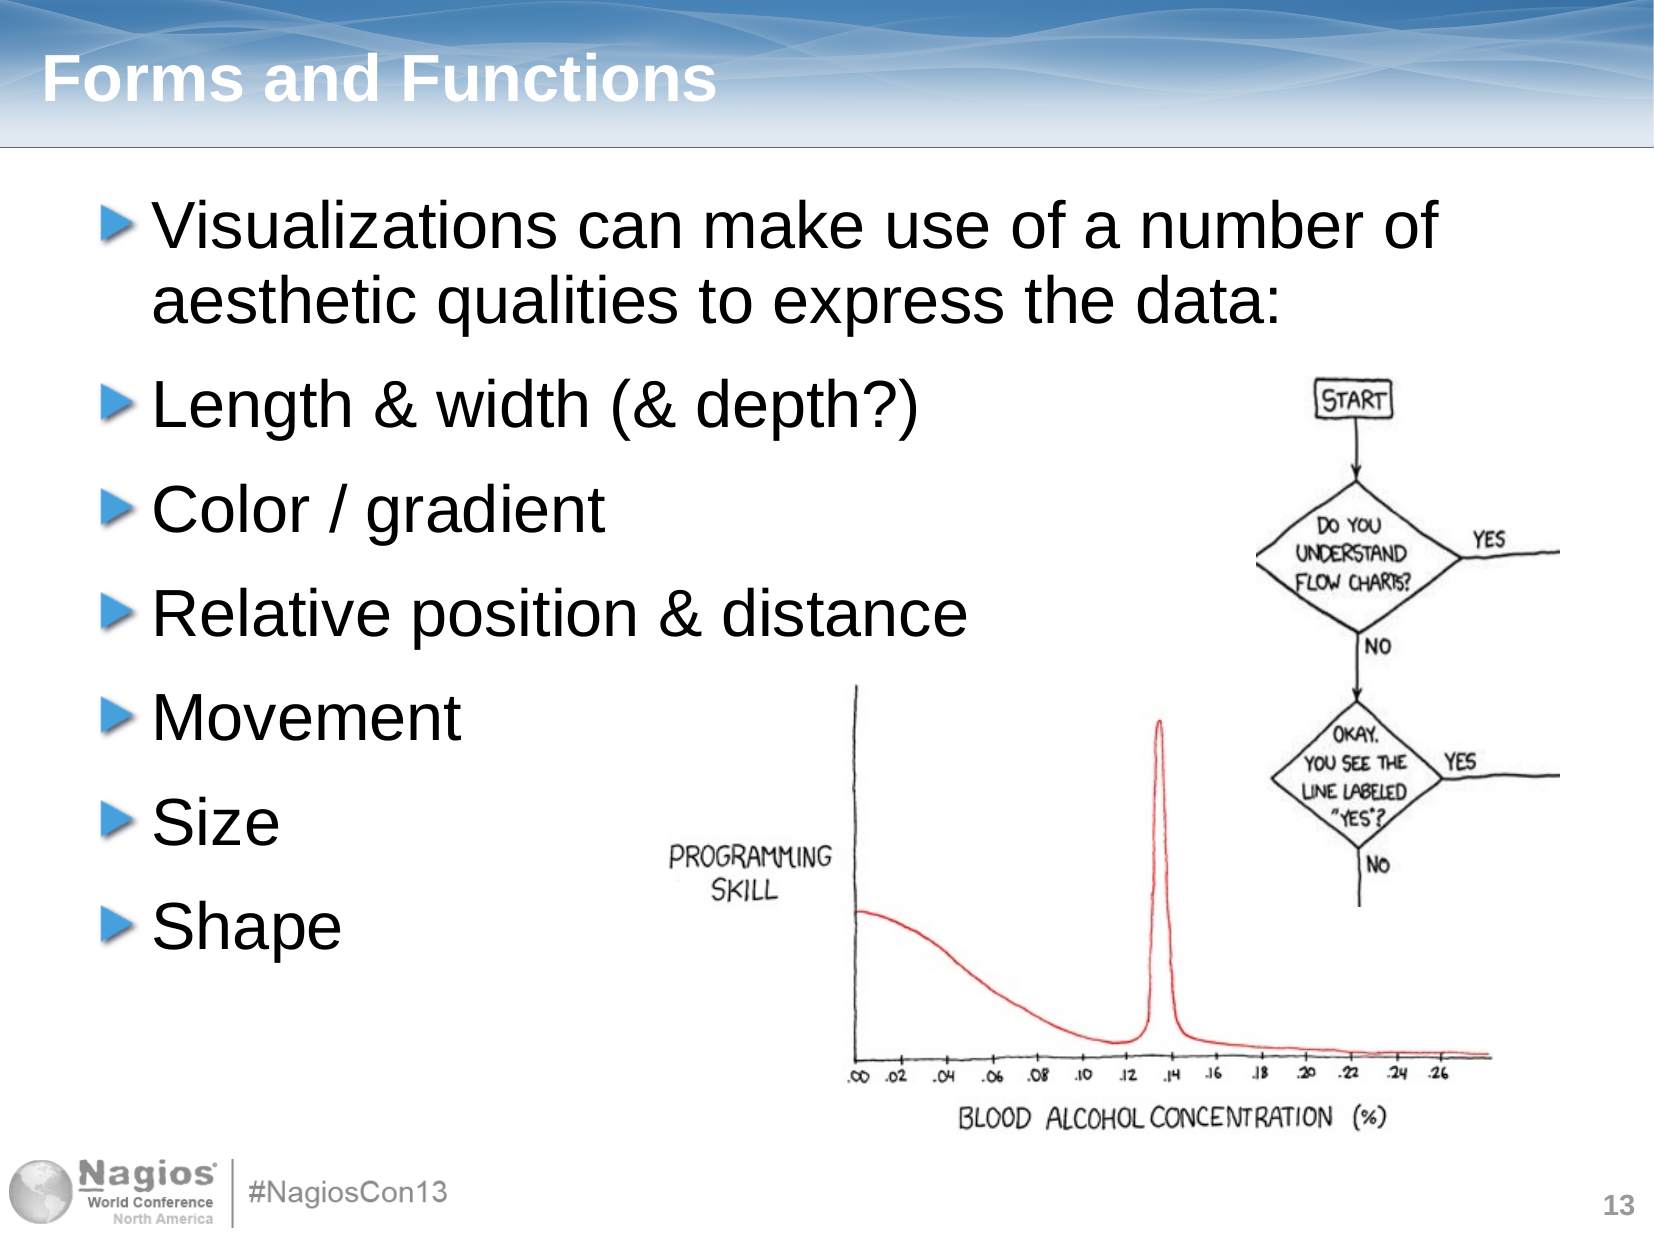

# Forms and Functions
Visualizations can make use of a number of aesthetic qualities to express the data:
Length & width (& depth?)
Color / gradient
Relative position & distance
Movement
Size
Shape
13